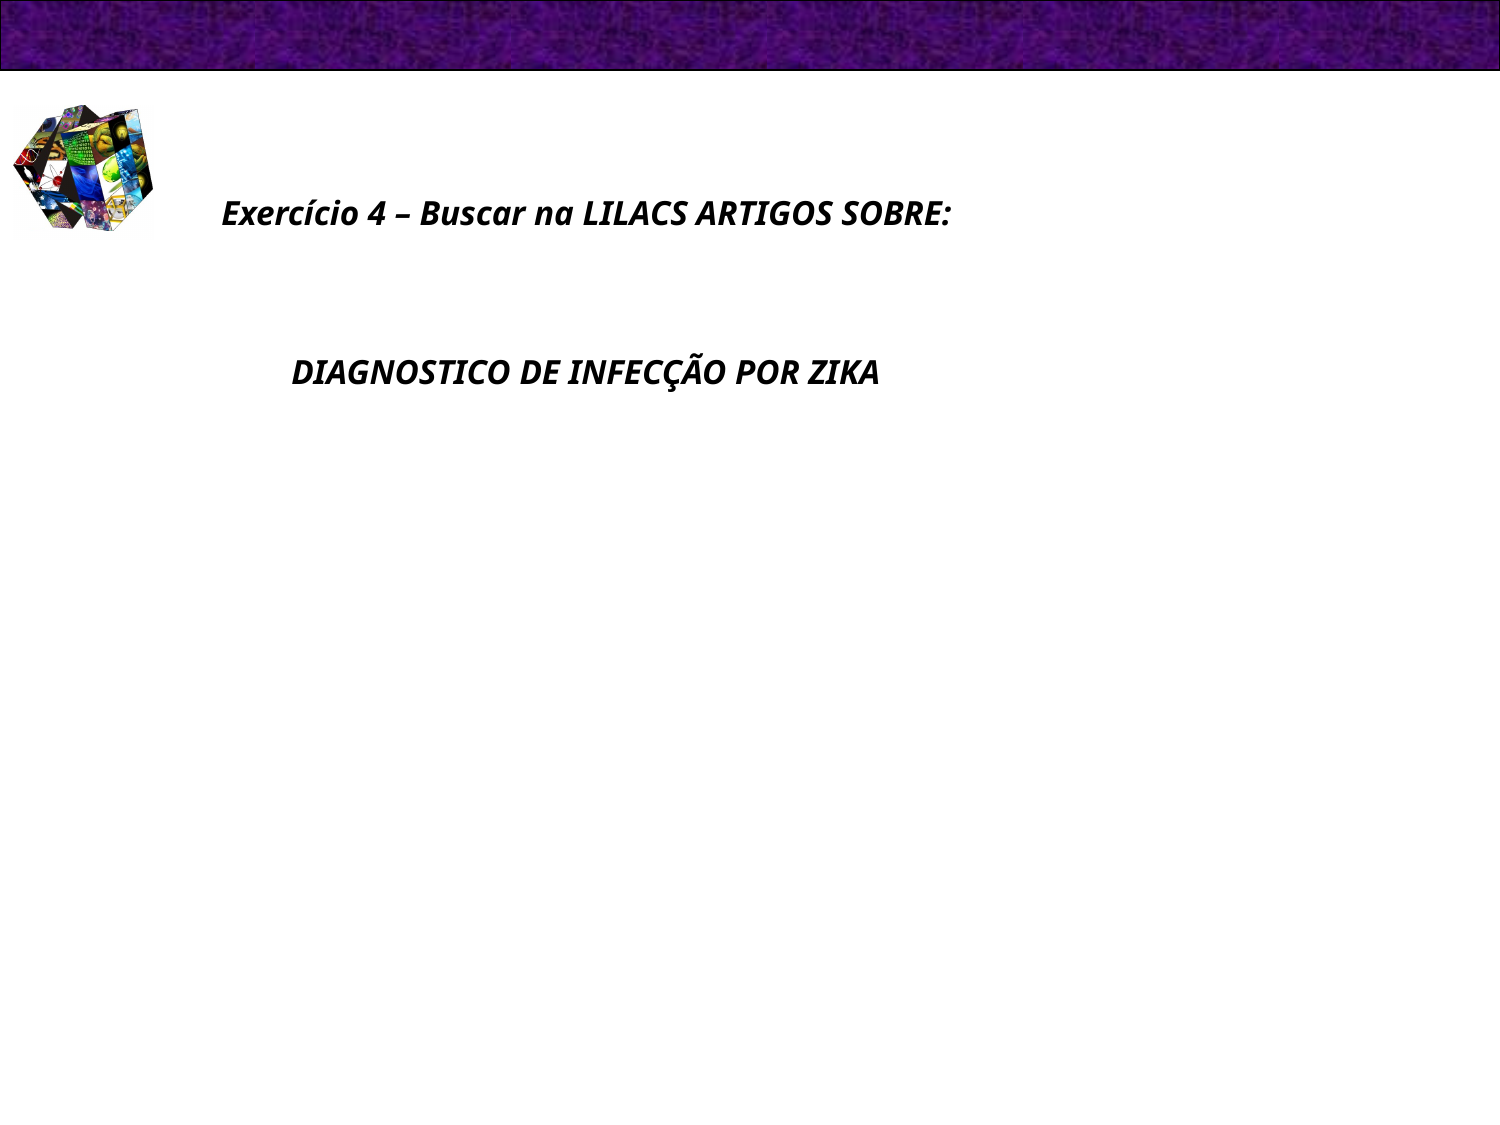

Exercício 4 – Buscar na LILACS ARTIGOS SOBRE:
 DIAGNOSTICO DE INFECÇÃO POR ZIKA